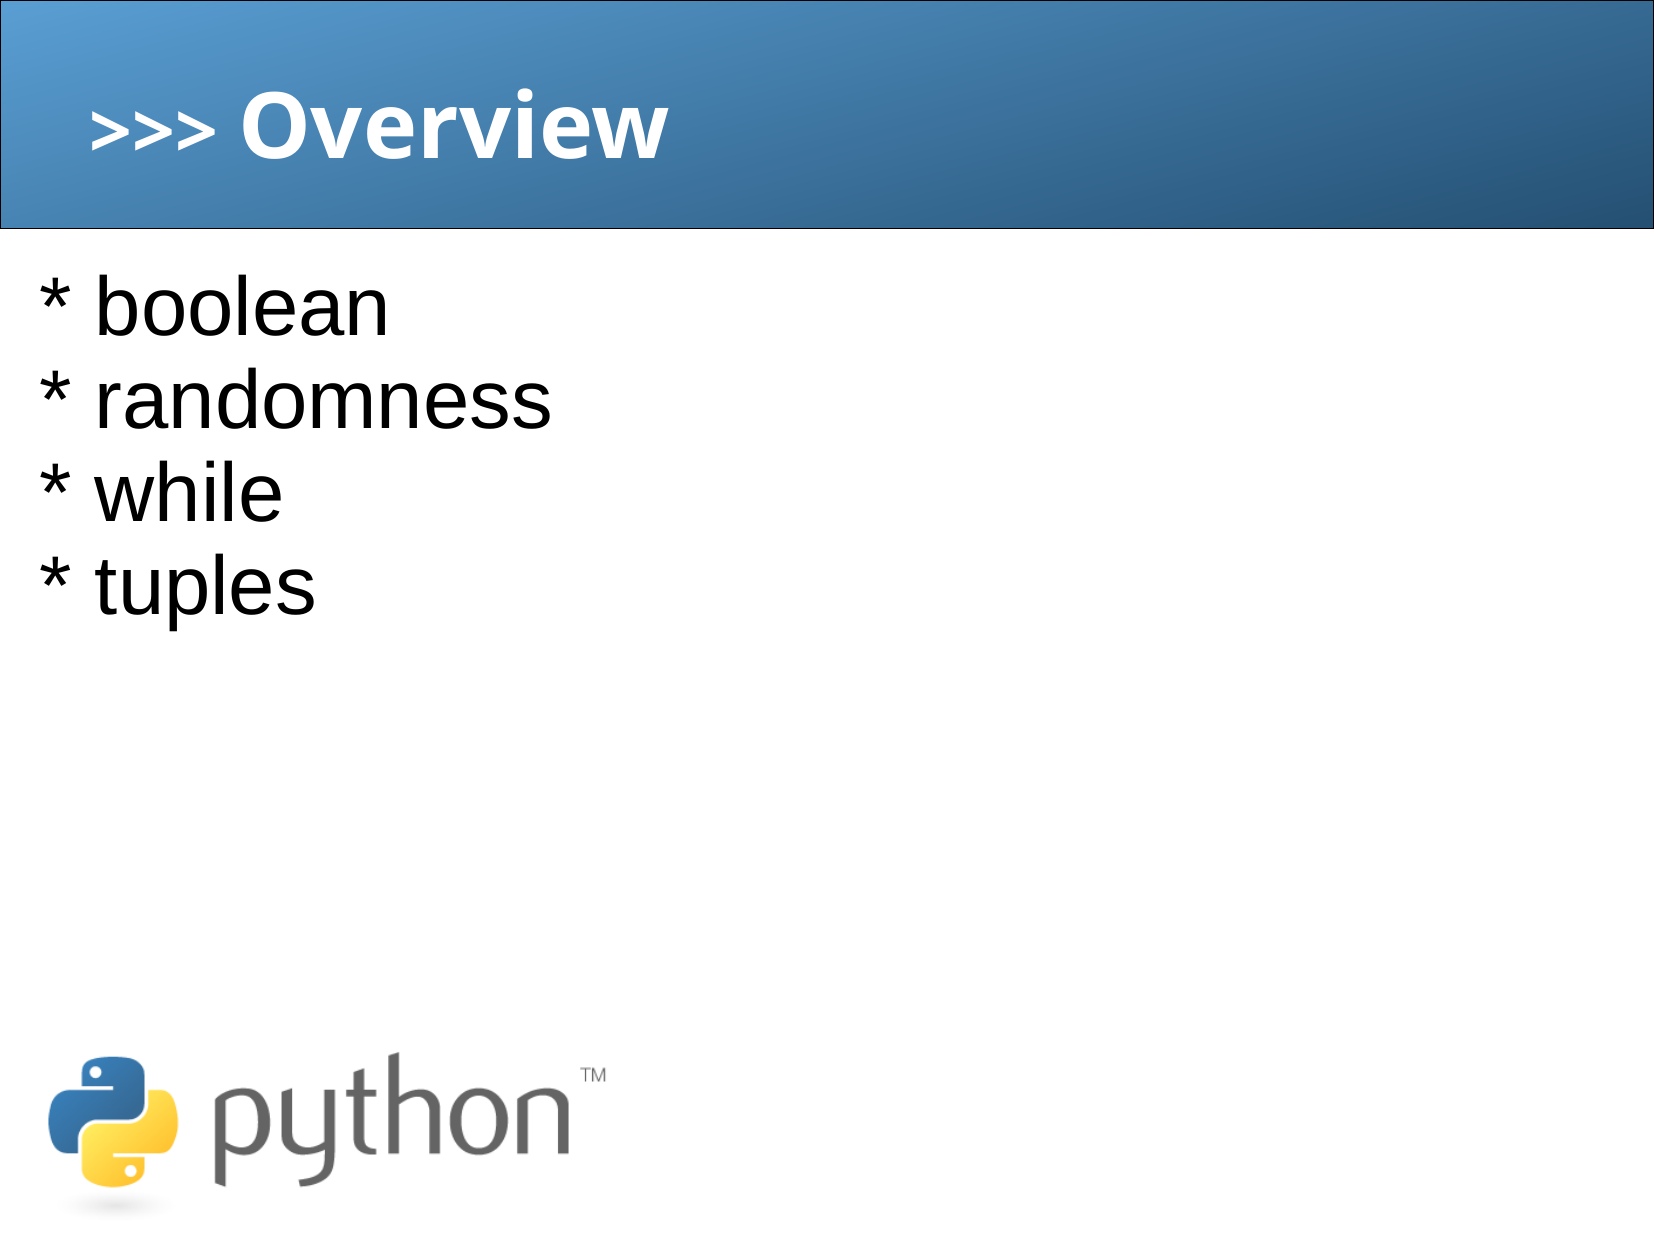

>>> Overview
* boolean
* randomness
* while
* tuples